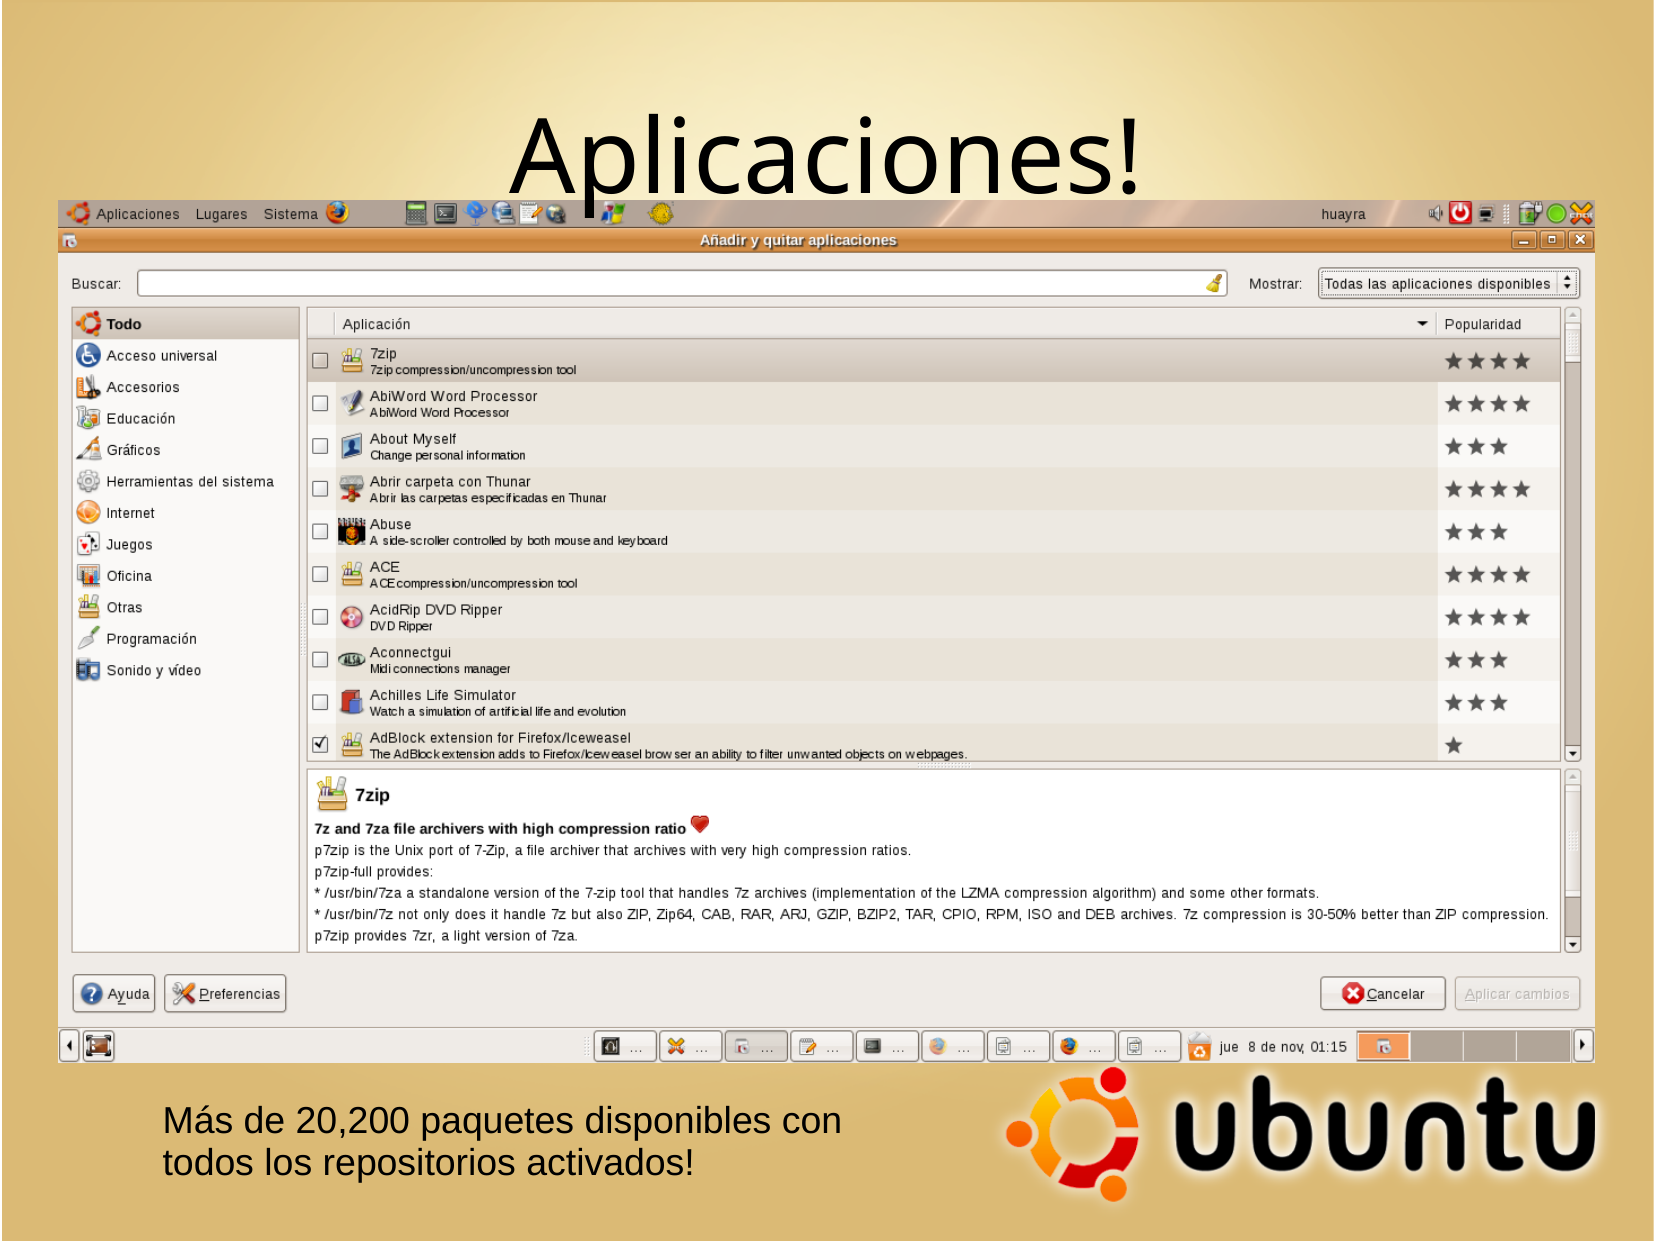

# Aplicaciones!
Más de 20,200 paquetes disponibles con todos los repositorios activados!